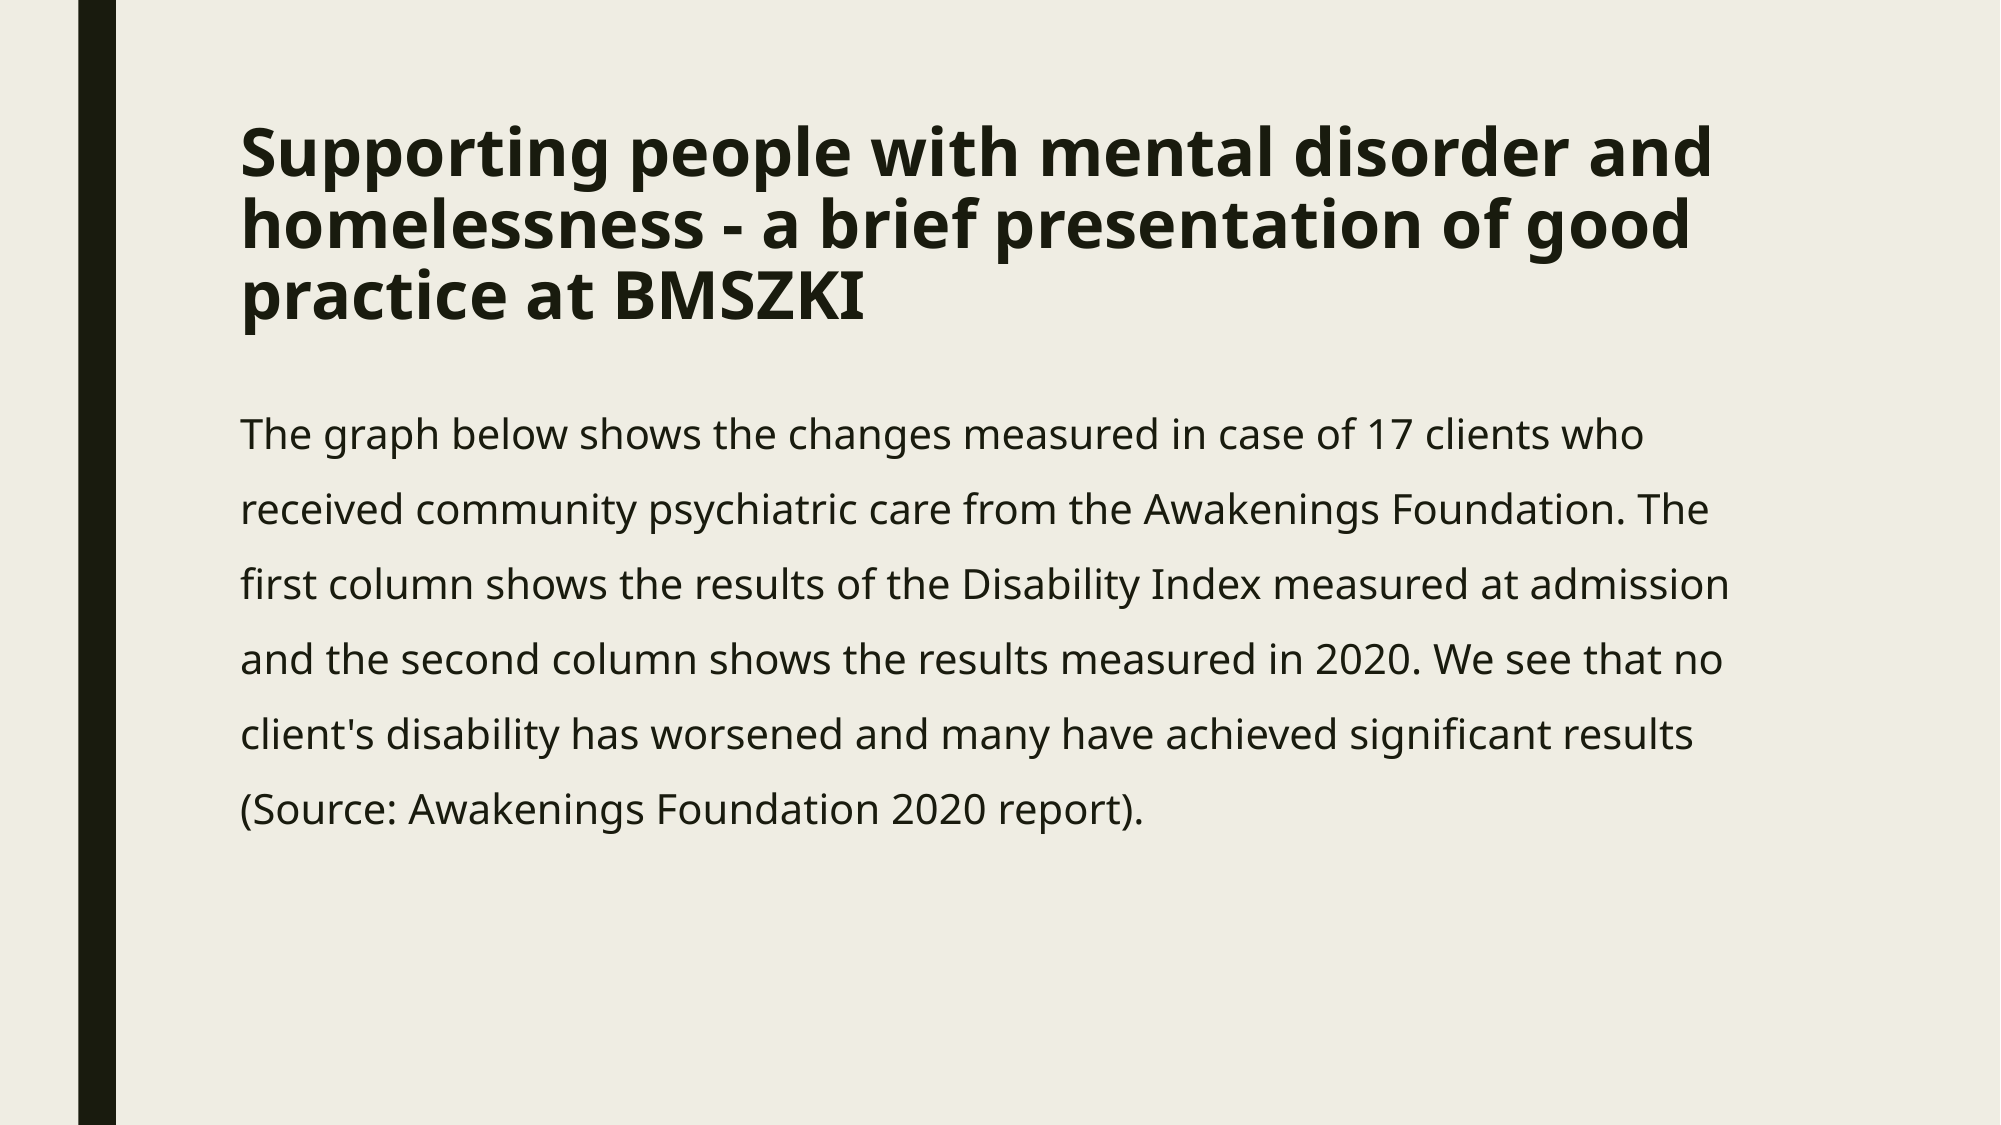

# Supporting people with mental disorder and homelessness - a brief presentation of good practice at BMSZKI
The graph below shows the changes measured in case of 17 clients who received community psychiatric care from the Awakenings Foundation. The first column shows the results of the Disability Index measured at admission and the second column shows the results measured in 2020. We see that no client's disability has worsened and many have achieved significant results (Source: Awakenings Foundation 2020 report).